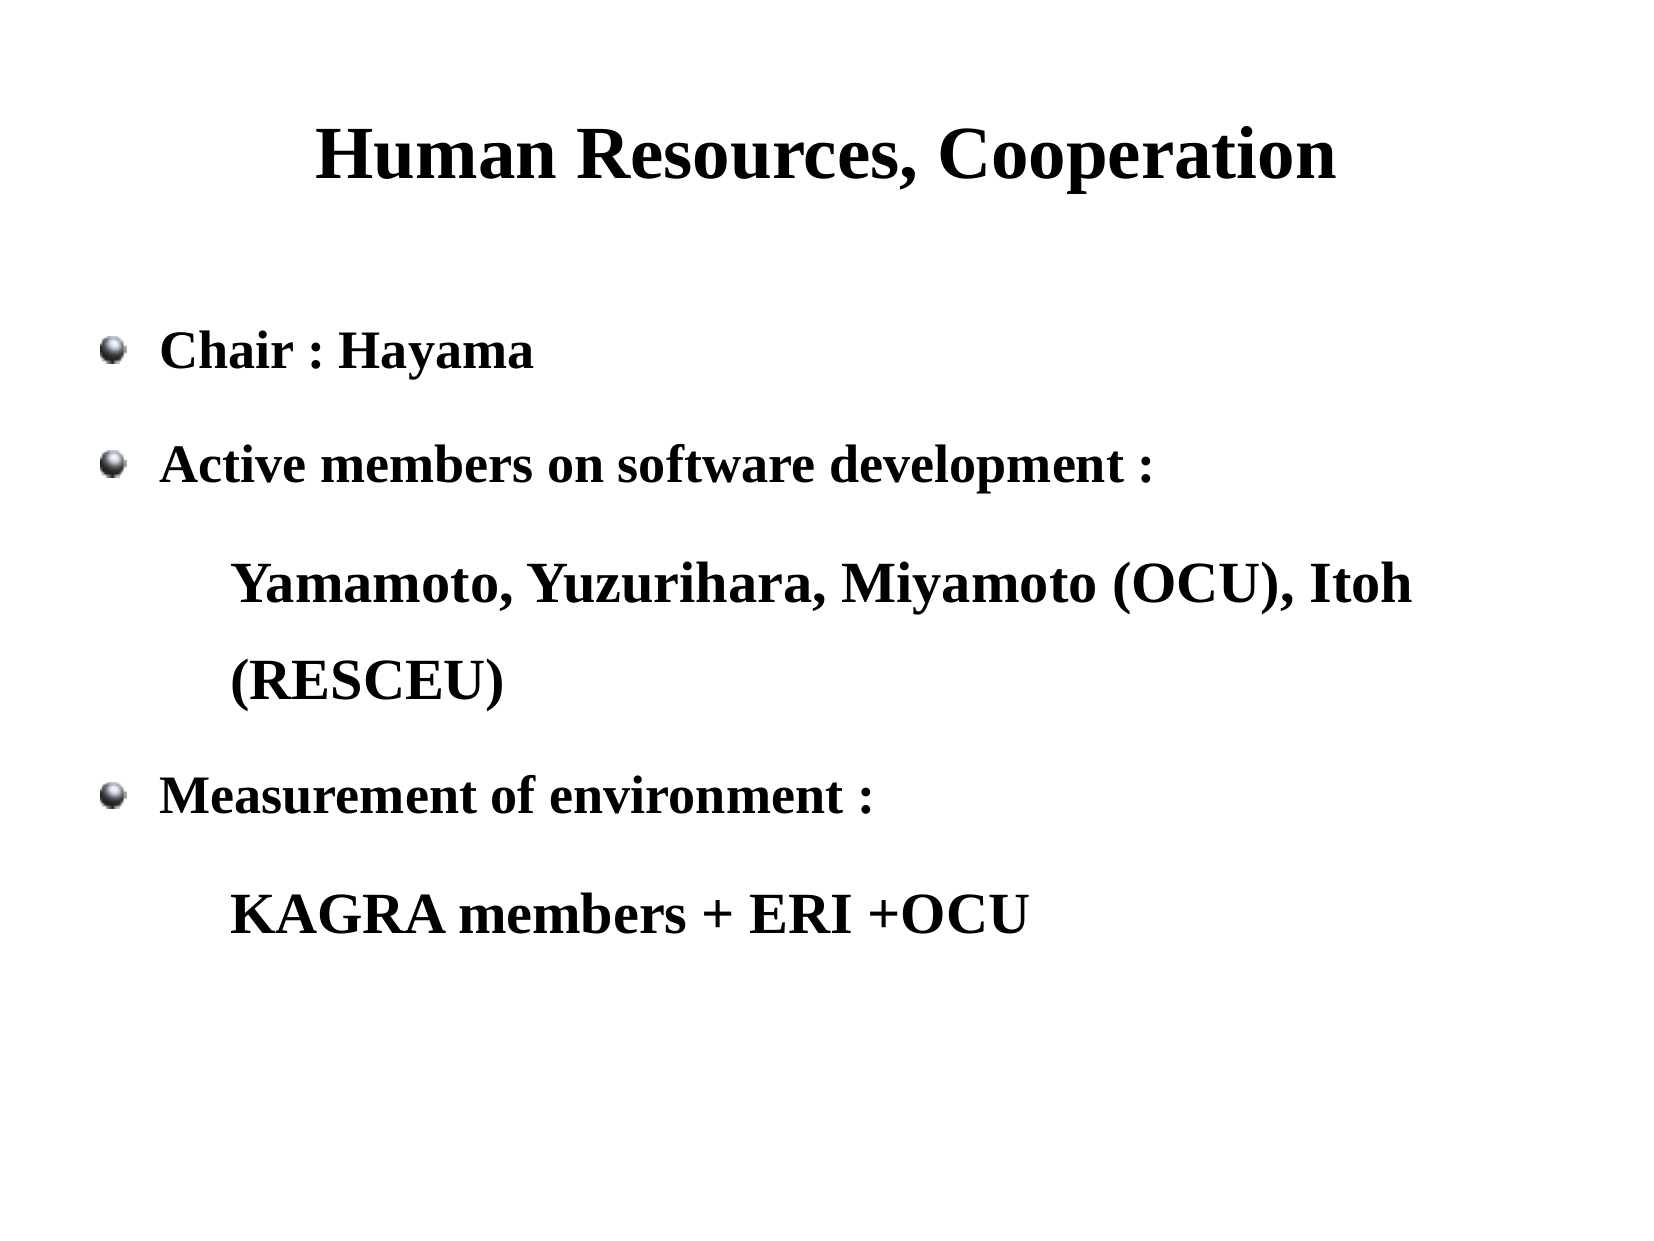

# Human Resources, Cooperation
Chair : Hayama
Active members on software development :
Yamamoto, Yuzurihara, Miyamoto (OCU), Itoh (RESCEU)
Measurement of environment :
KAGRA members + ERI +OCU